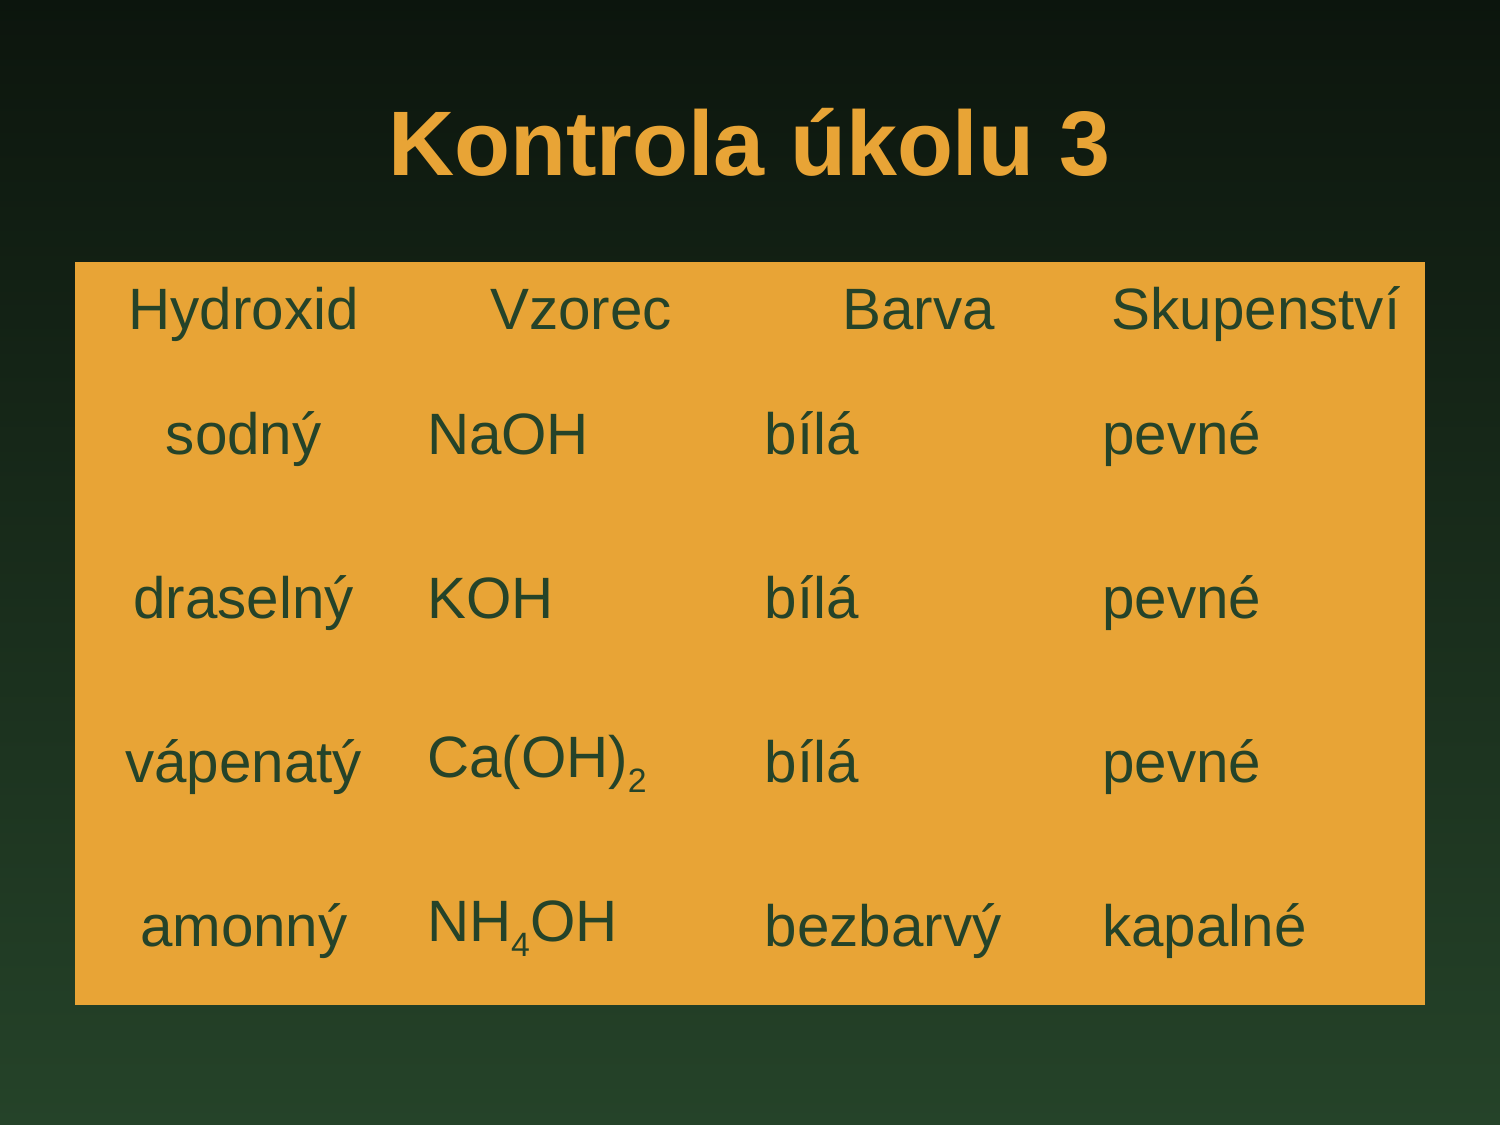

# Kontrola úkolu 3
| Hydroxid | Vzorec | Barva | Skupenství |
| --- | --- | --- | --- |
| sodný | NaOH | bílá | pevné |
| draselný | KOH | bílá | pevné |
| vápenatý | Ca(OH)2 | bílá | pevné |
| amonný | NH4OH | bezbarvý | kapalné |